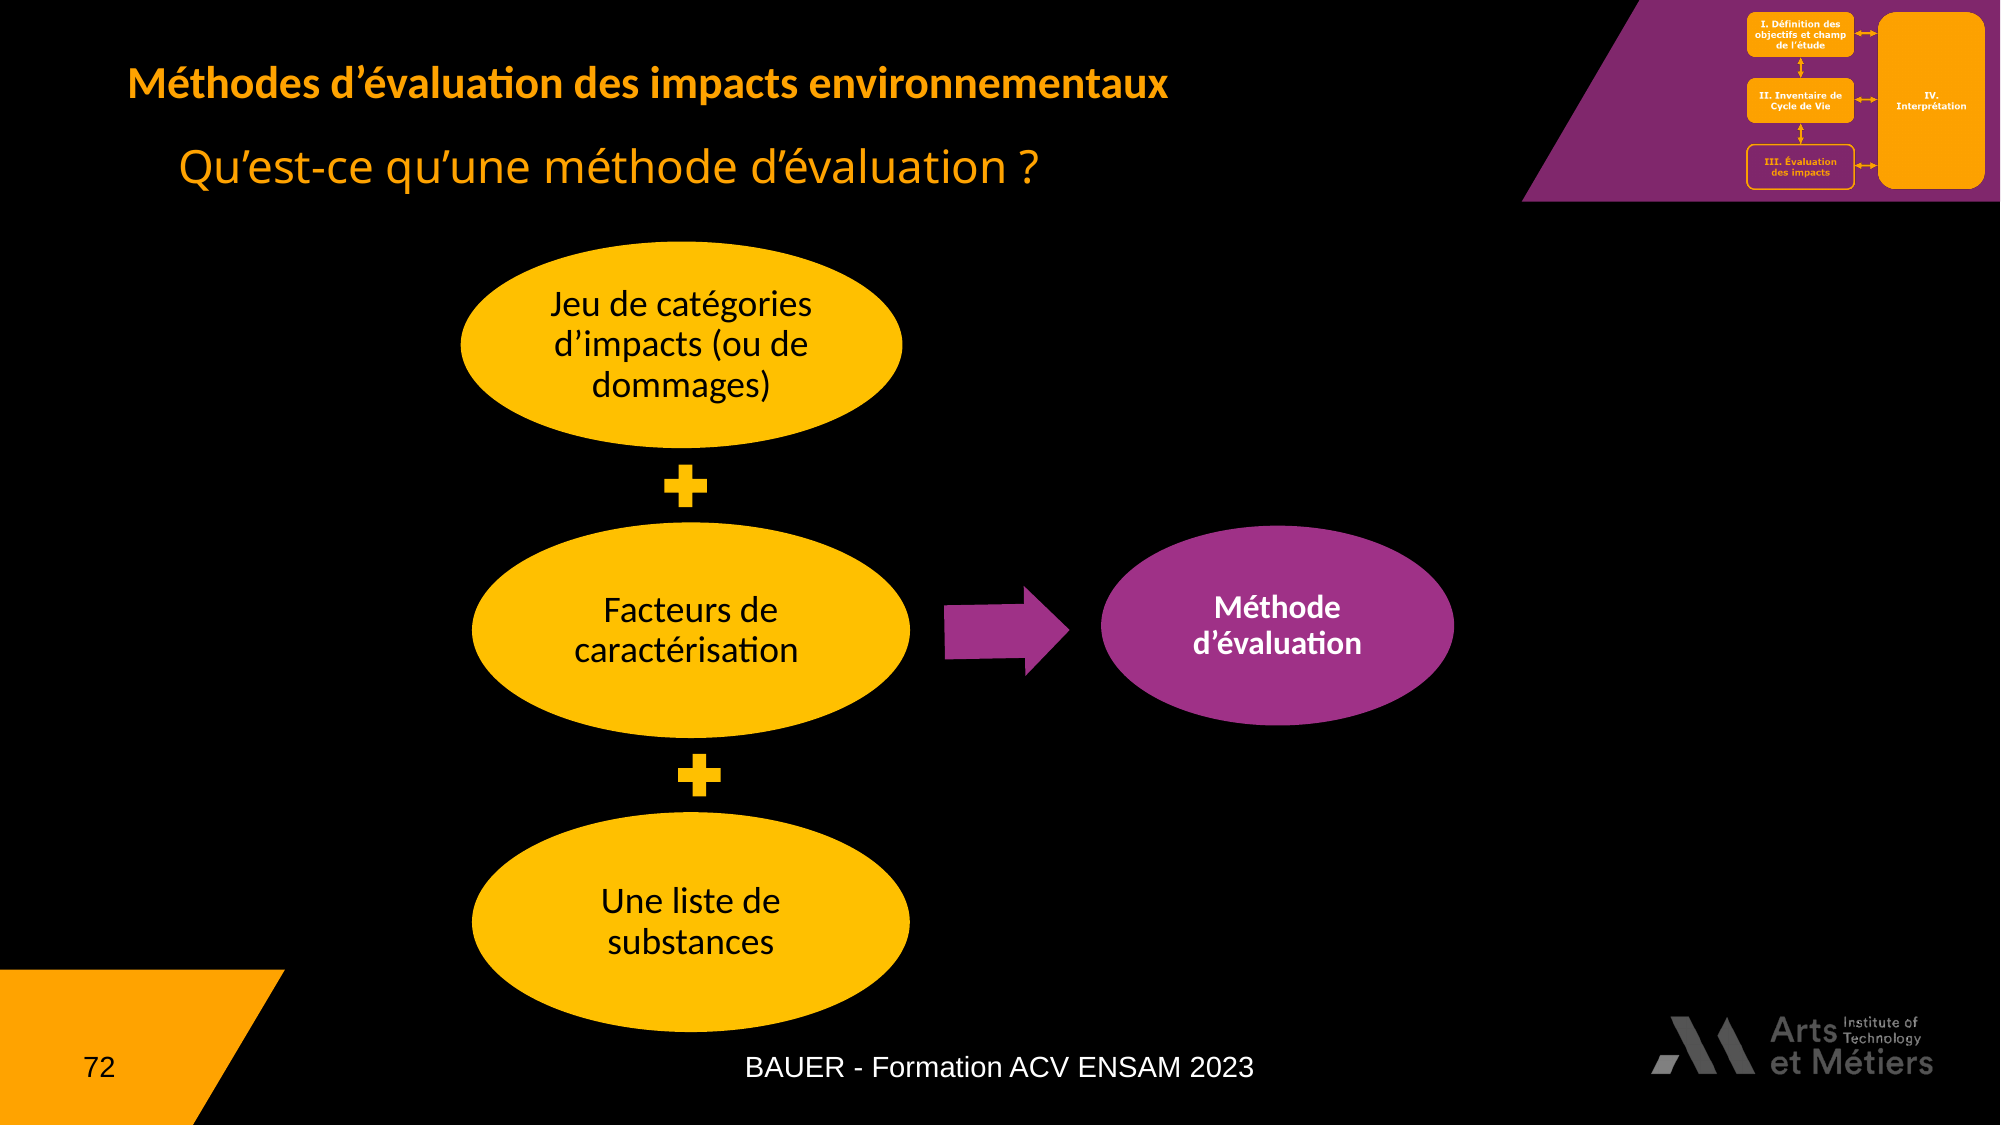

# Méthodes d’évaluation des impacts environnementaux
Qu’est-ce qu’une méthode d’évaluation ?
Jeu de catégories d’impacts (ou de dommages)
Facteurs de caractérisation
Méthode d’évaluation
Une liste de substances